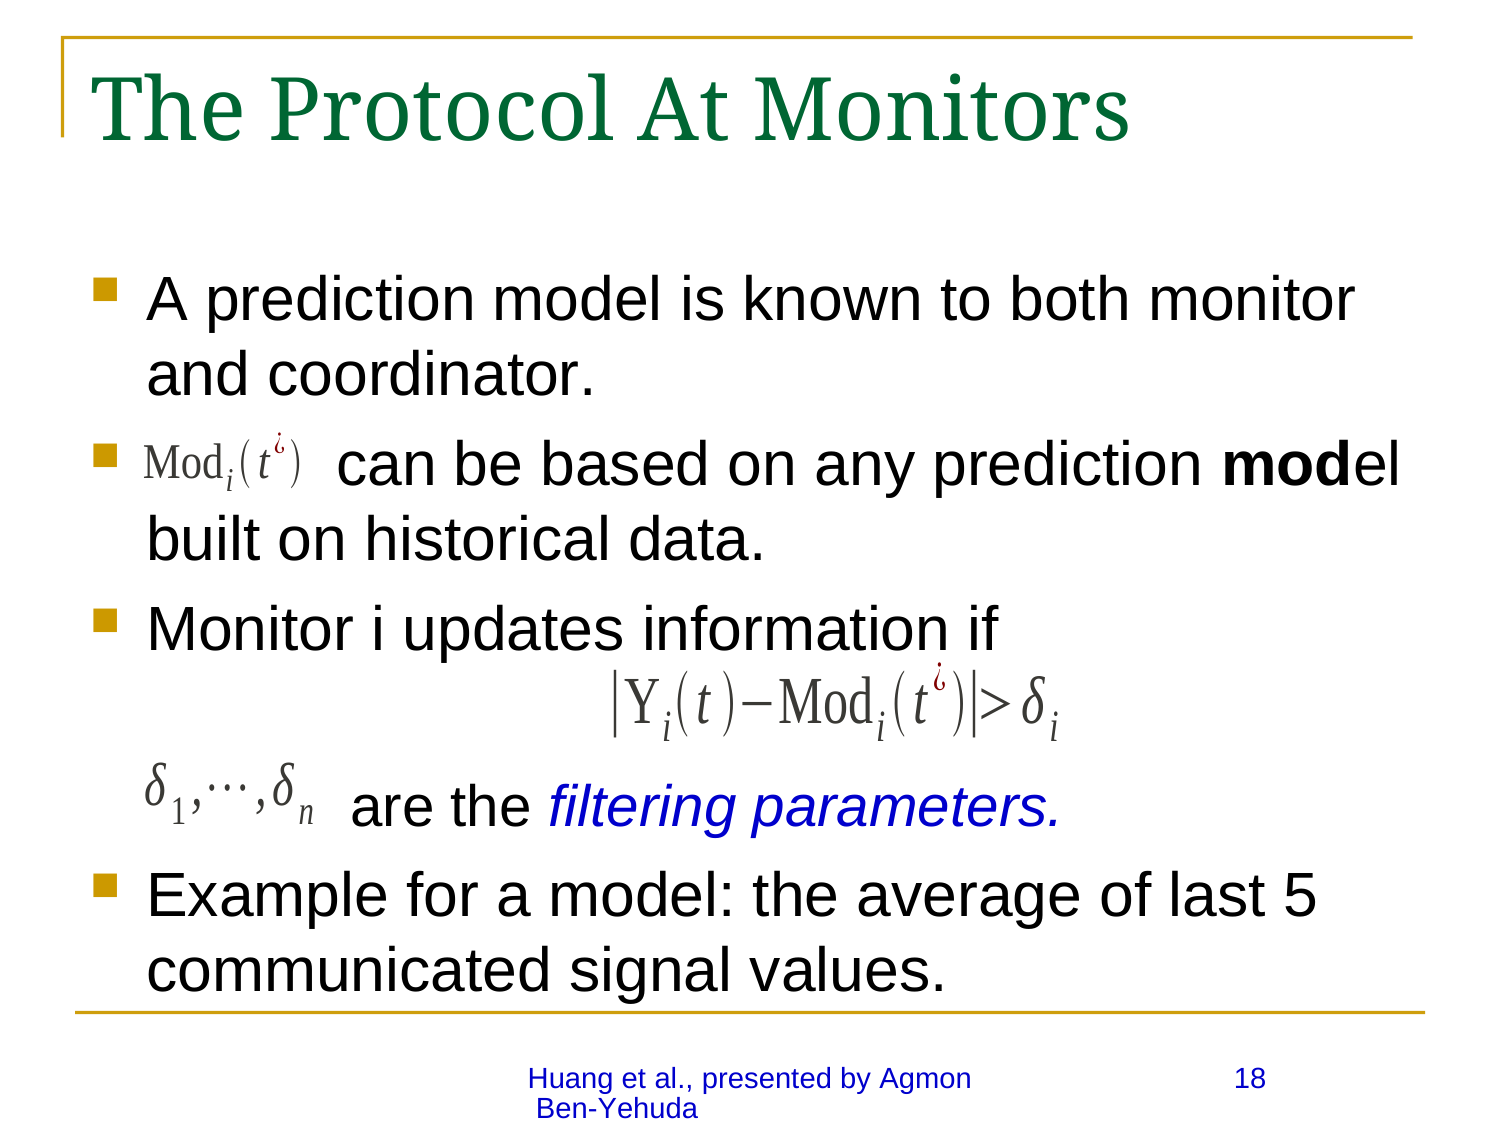

# The Protocol At Monitors
A prediction model is known to both monitor and coordinator.
 can be based on any prediction model built on historical data.
Monitor i updates information if
 are the filtering parameters.
Example for a model: the average of last 5 communicated signal values.
Huang et al., presented by Agmon Ben-Yehuda
18